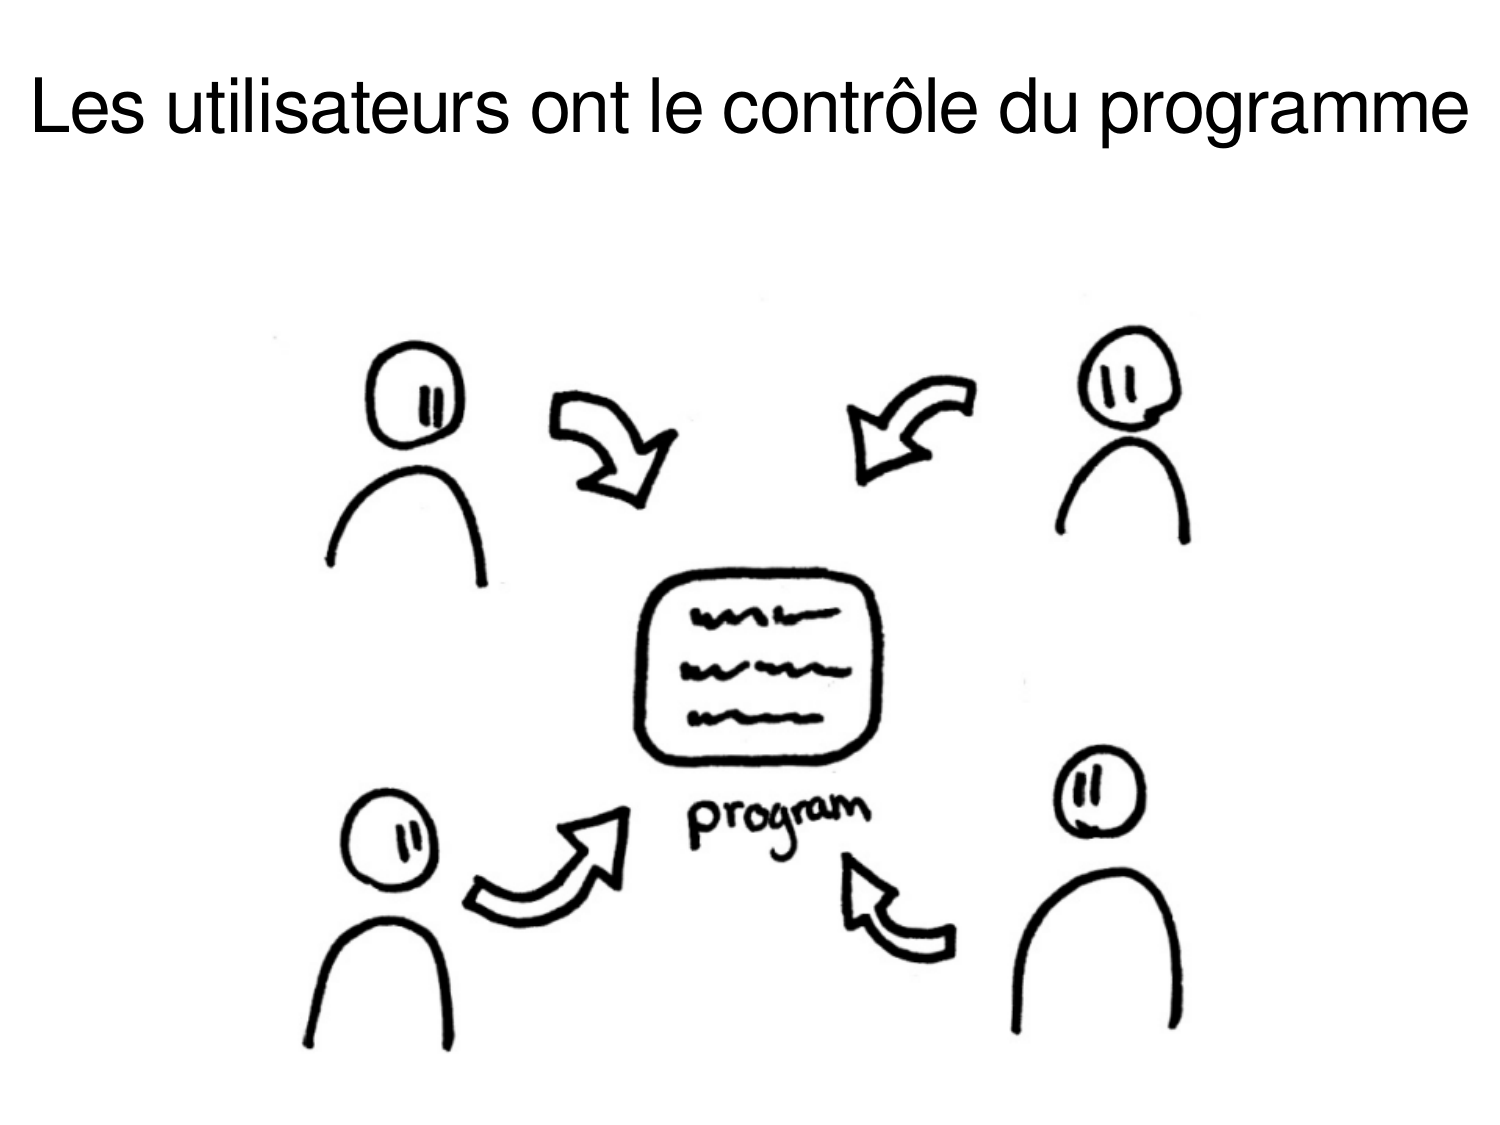

Les utilisateurs ont le contrôle du programme